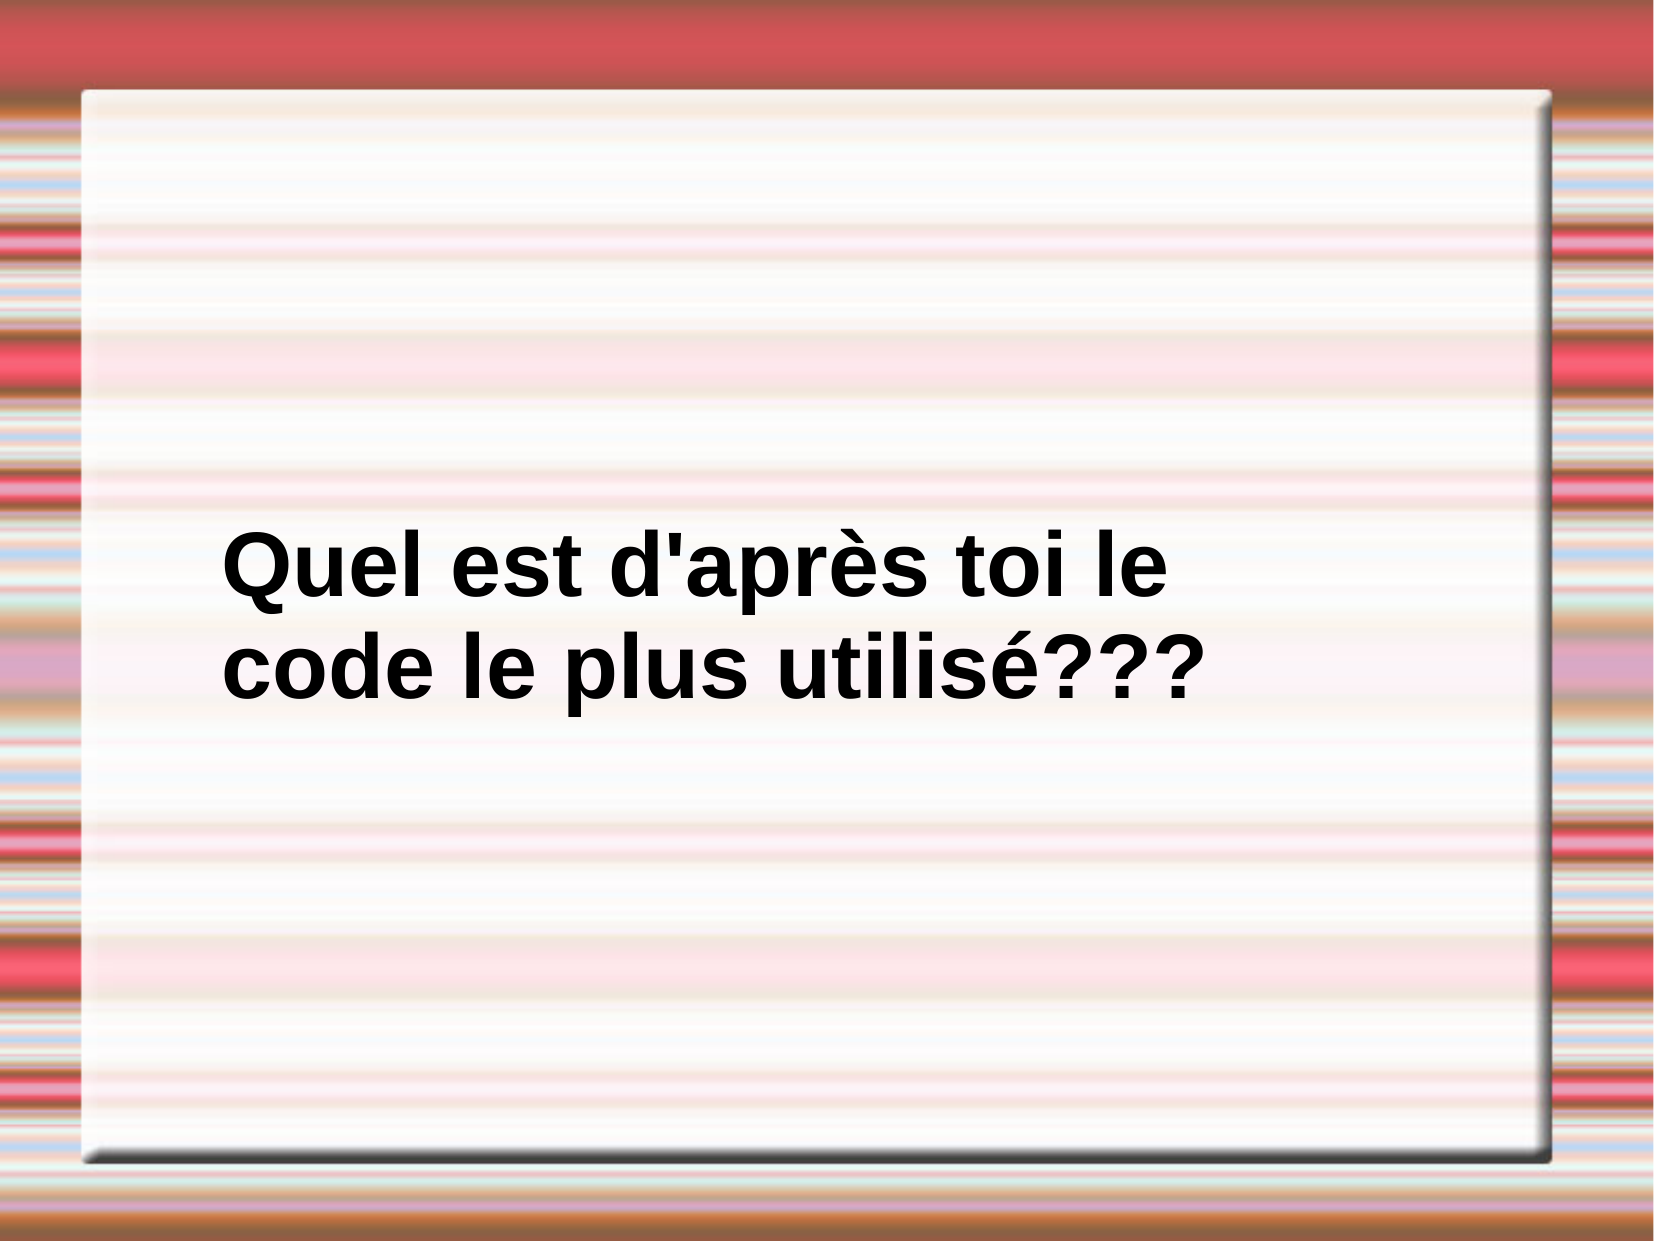

Quel est d'après toi le code le plus utilisé???